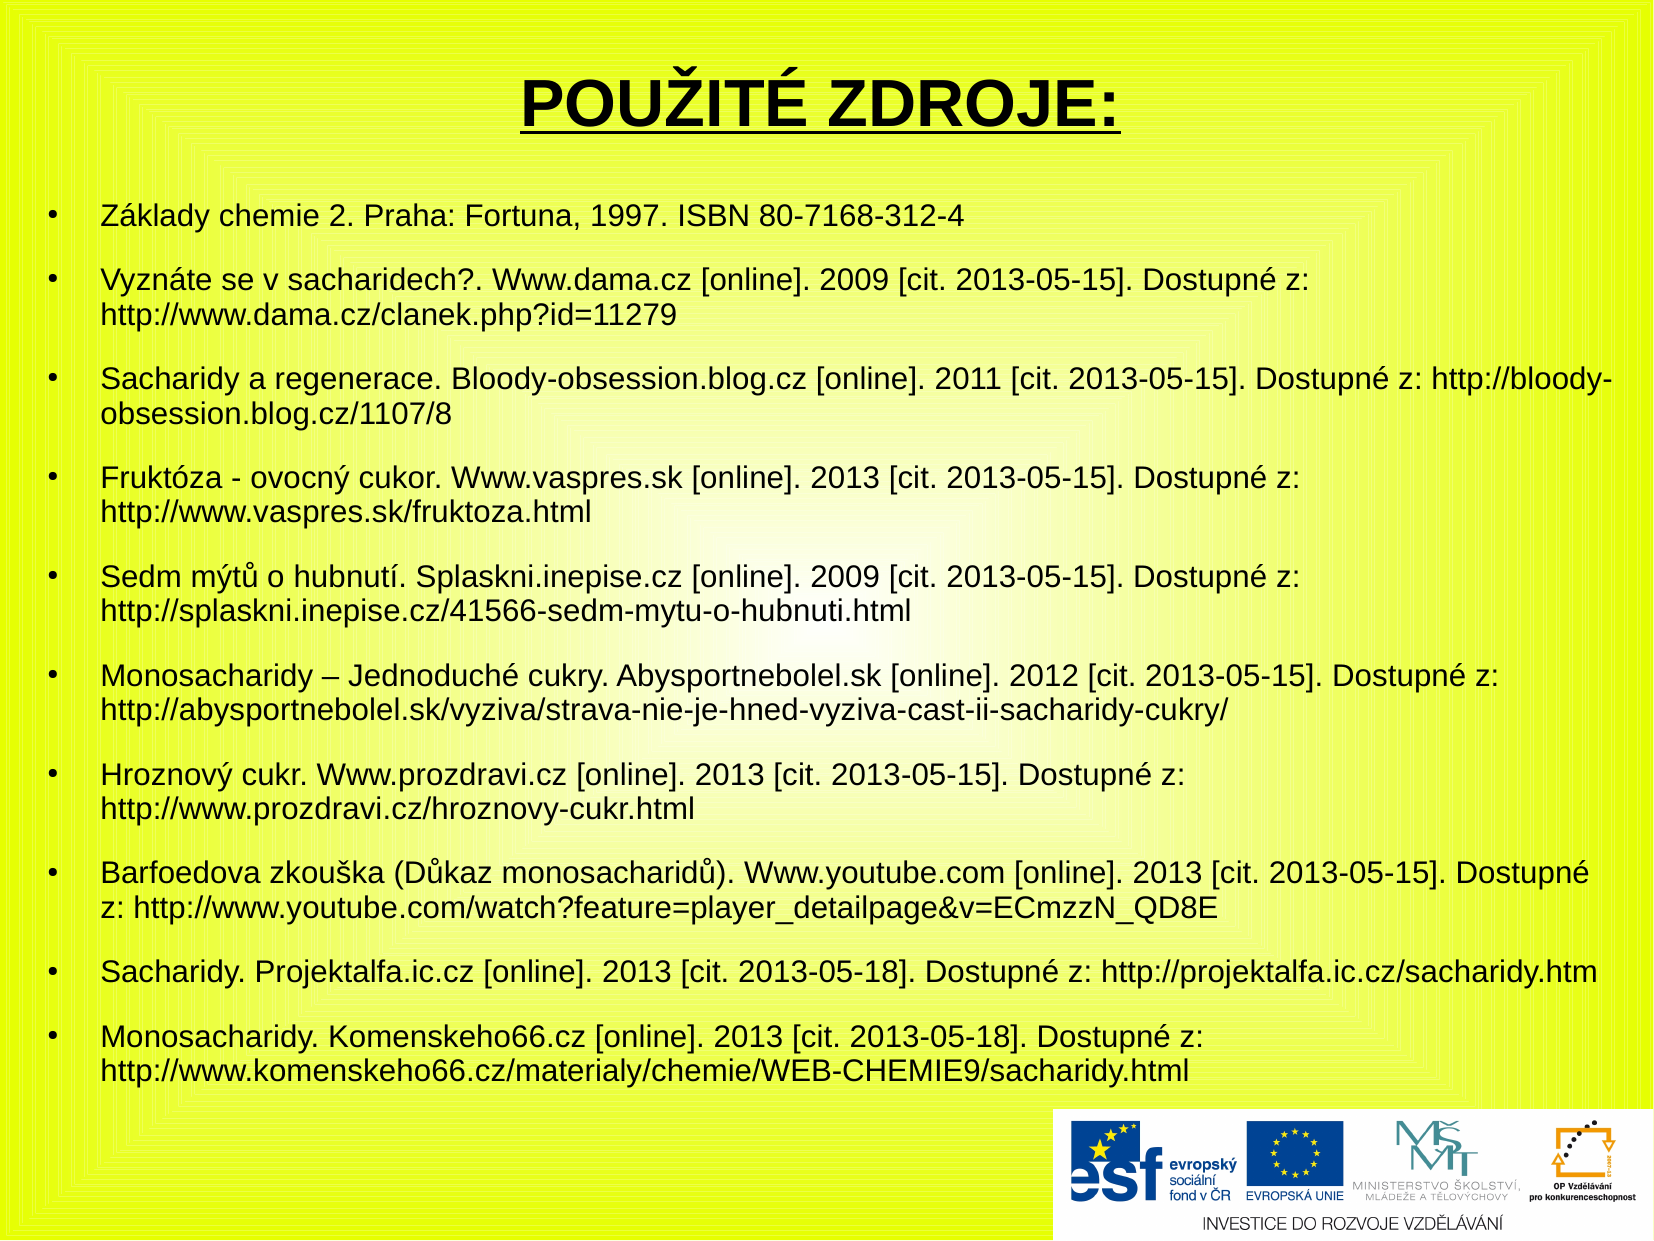

# POUŽITÉ ZDROJE:
Základy chemie 2. Praha: Fortuna, 1997. ISBN 80-7168-312-4
Vyznáte se v sacharidech?. Www.dama.cz [online]. 2009 [cit. 2013-05-15]. Dostupné z: http://www.dama.cz/clanek.php?id=11279
Sacharidy a regenerace. Bloody-obsession.blog.cz [online]. 2011 [cit. 2013-05-15]. Dostupné z: http://bloody-obsession.blog.cz/1107/8
Fruktóza - ovocný cukor. Www.vaspres.sk [online]. 2013 [cit. 2013-05-15]. Dostupné z: http://www.vaspres.sk/fruktoza.html
Sedm mýtů o hubnutí. Splaskni.inepise.cz [online]. 2009 [cit. 2013-05-15]. Dostupné z: http://splaskni.inepise.cz/41566-sedm-mytu-o-hubnuti.html
Monosacharidy – Jednoduché cukry. Abysportnebolel.sk [online]. 2012 [cit. 2013-05-15]. Dostupné z: http://abysportnebolel.sk/vyziva/strava-nie-je-hned-vyziva-cast-ii-sacharidy-cukry/
Hroznový cukr. Www.prozdravi.cz [online]. 2013 [cit. 2013-05-15]. Dostupné z: http://www.prozdravi.cz/hroznovy-cukr.html
Barfoedova zkouška (Důkaz monosacharidů). Www.youtube.com [online]. 2013 [cit. 2013-05-15]. Dostupné z: http://www.youtube.com/watch?feature=player_detailpage&v=ECmzzN_QD8E
Sacharidy. Projektalfa.ic.cz [online]. 2013 [cit. 2013-05-18]. Dostupné z: http://projektalfa.ic.cz/sacharidy.htm
Monosacharidy. Komenskeho66.cz [online]. 2013 [cit. 2013-05-18]. Dostupné z: http://www.komenskeho66.cz/materialy/chemie/WEB-CHEMIE9/sacharidy.html